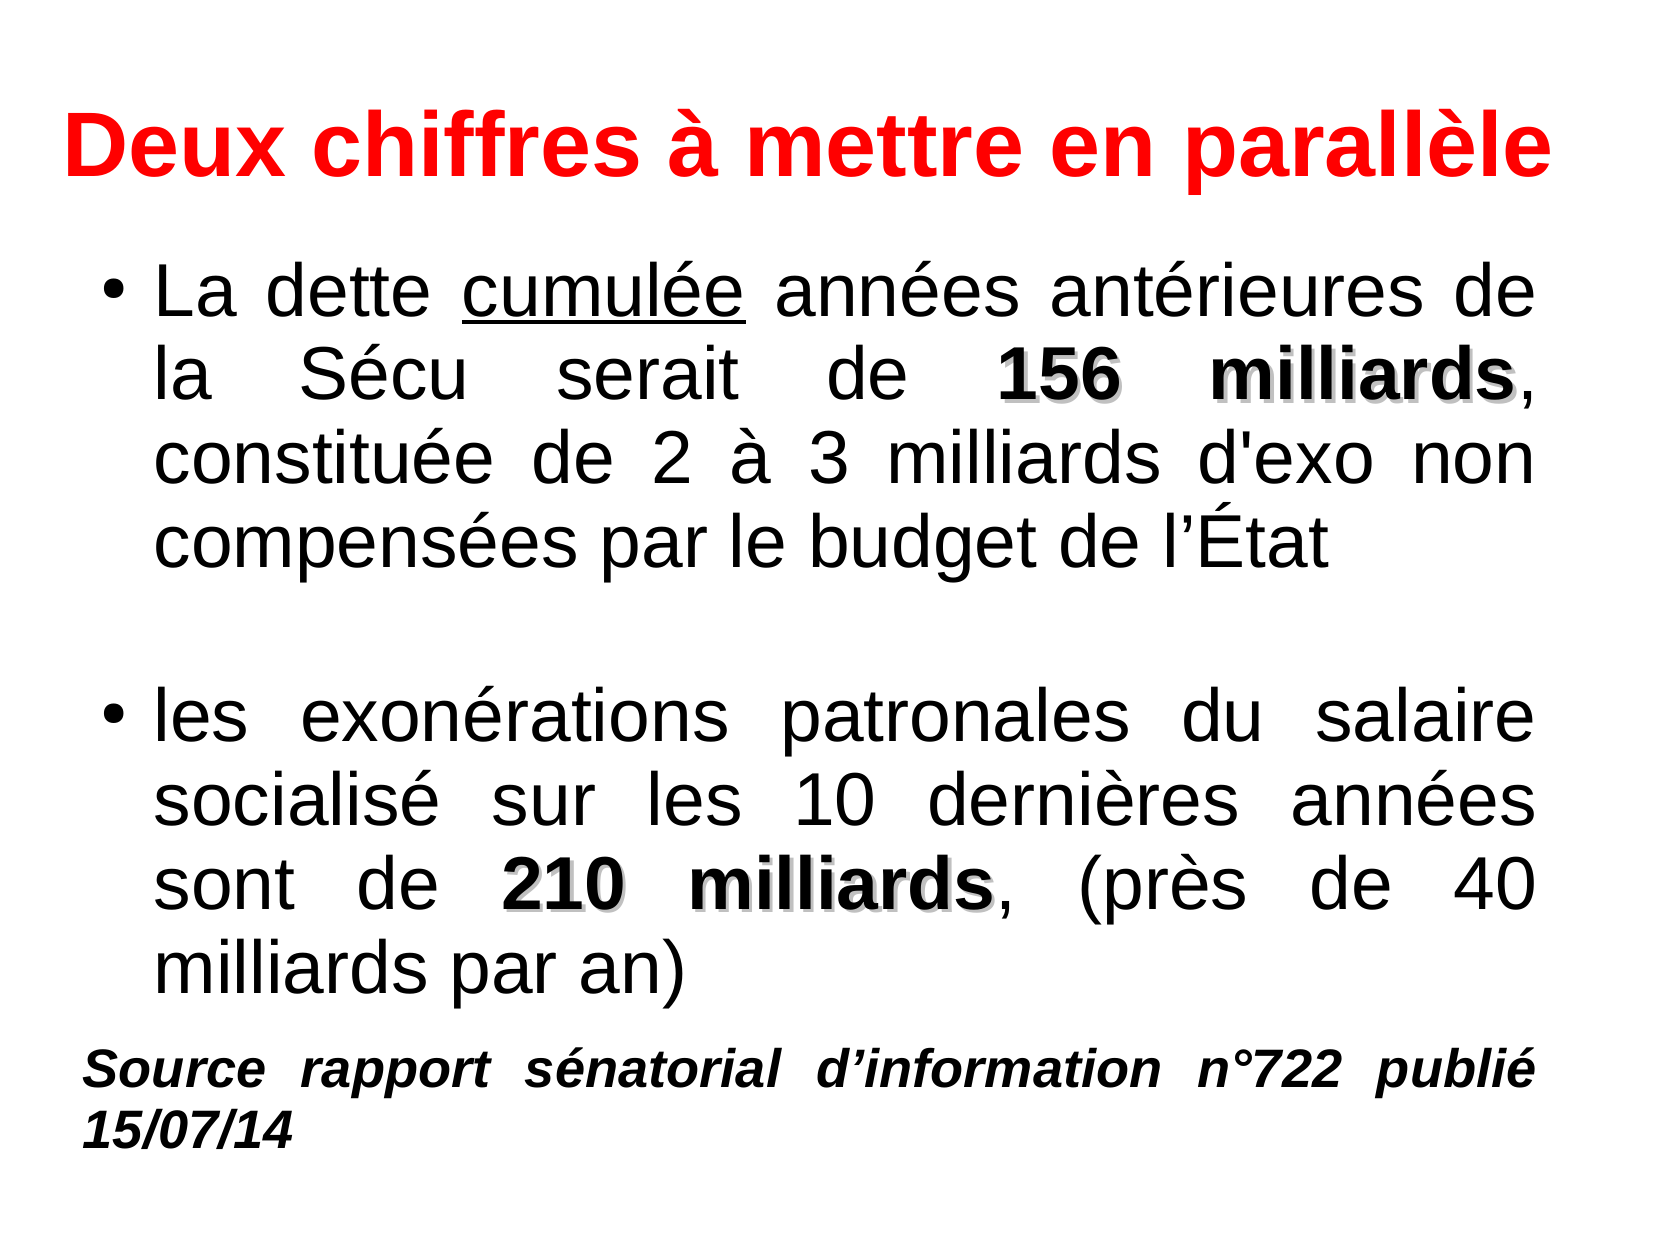

# Deux chiffres à mettre en parallèle
La dette cumulée années antérieures de la Sécu serait de 156 milliards, constituée de 2 à 3 milliards d'exo non compensées par le budget de l’État
les exonérations patronales du salaire socialisé sur les 10 dernières années sont de 210 milliards, (près de 40 milliards par an)
Source rapport sénatorial d’information n°722 publié 15/07/14